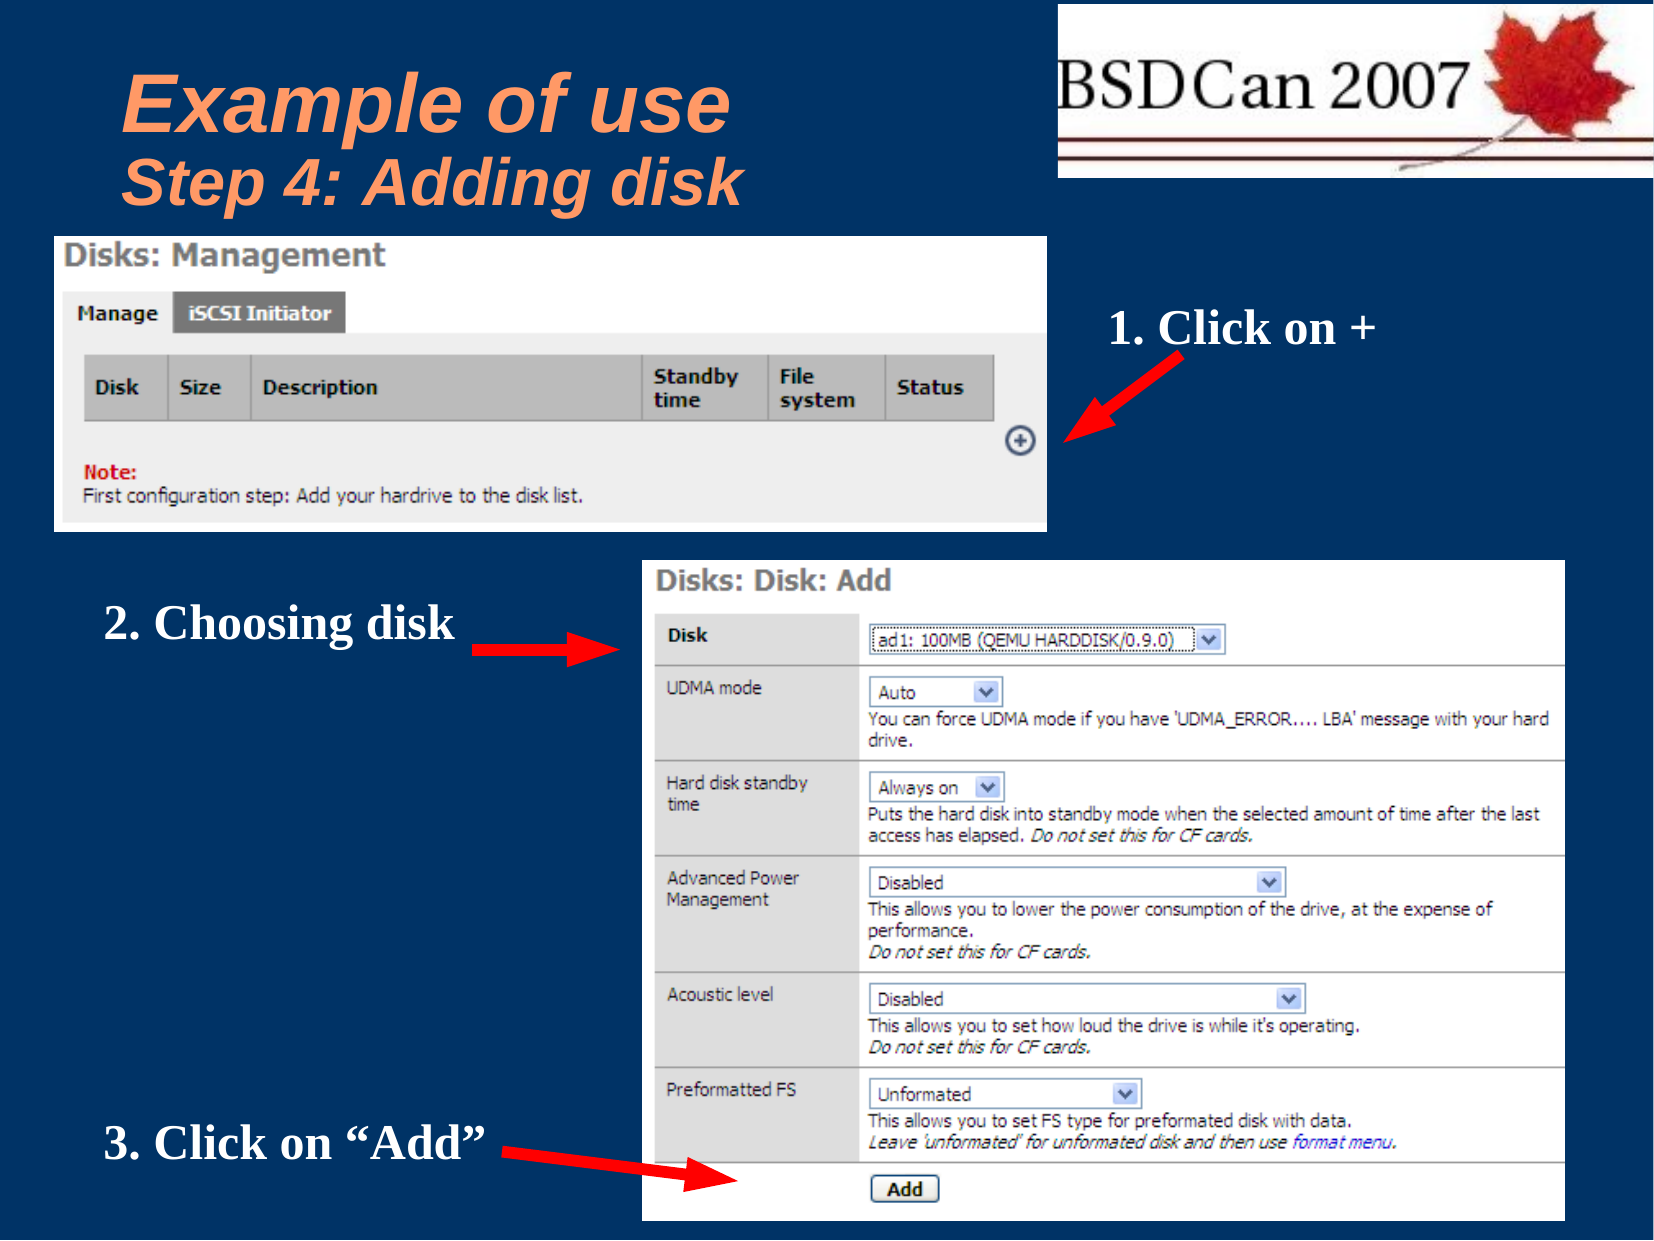

# Example of use Step 4: Adding disk
1. Click on +
2. Choosing disk
3. Click on “Add”